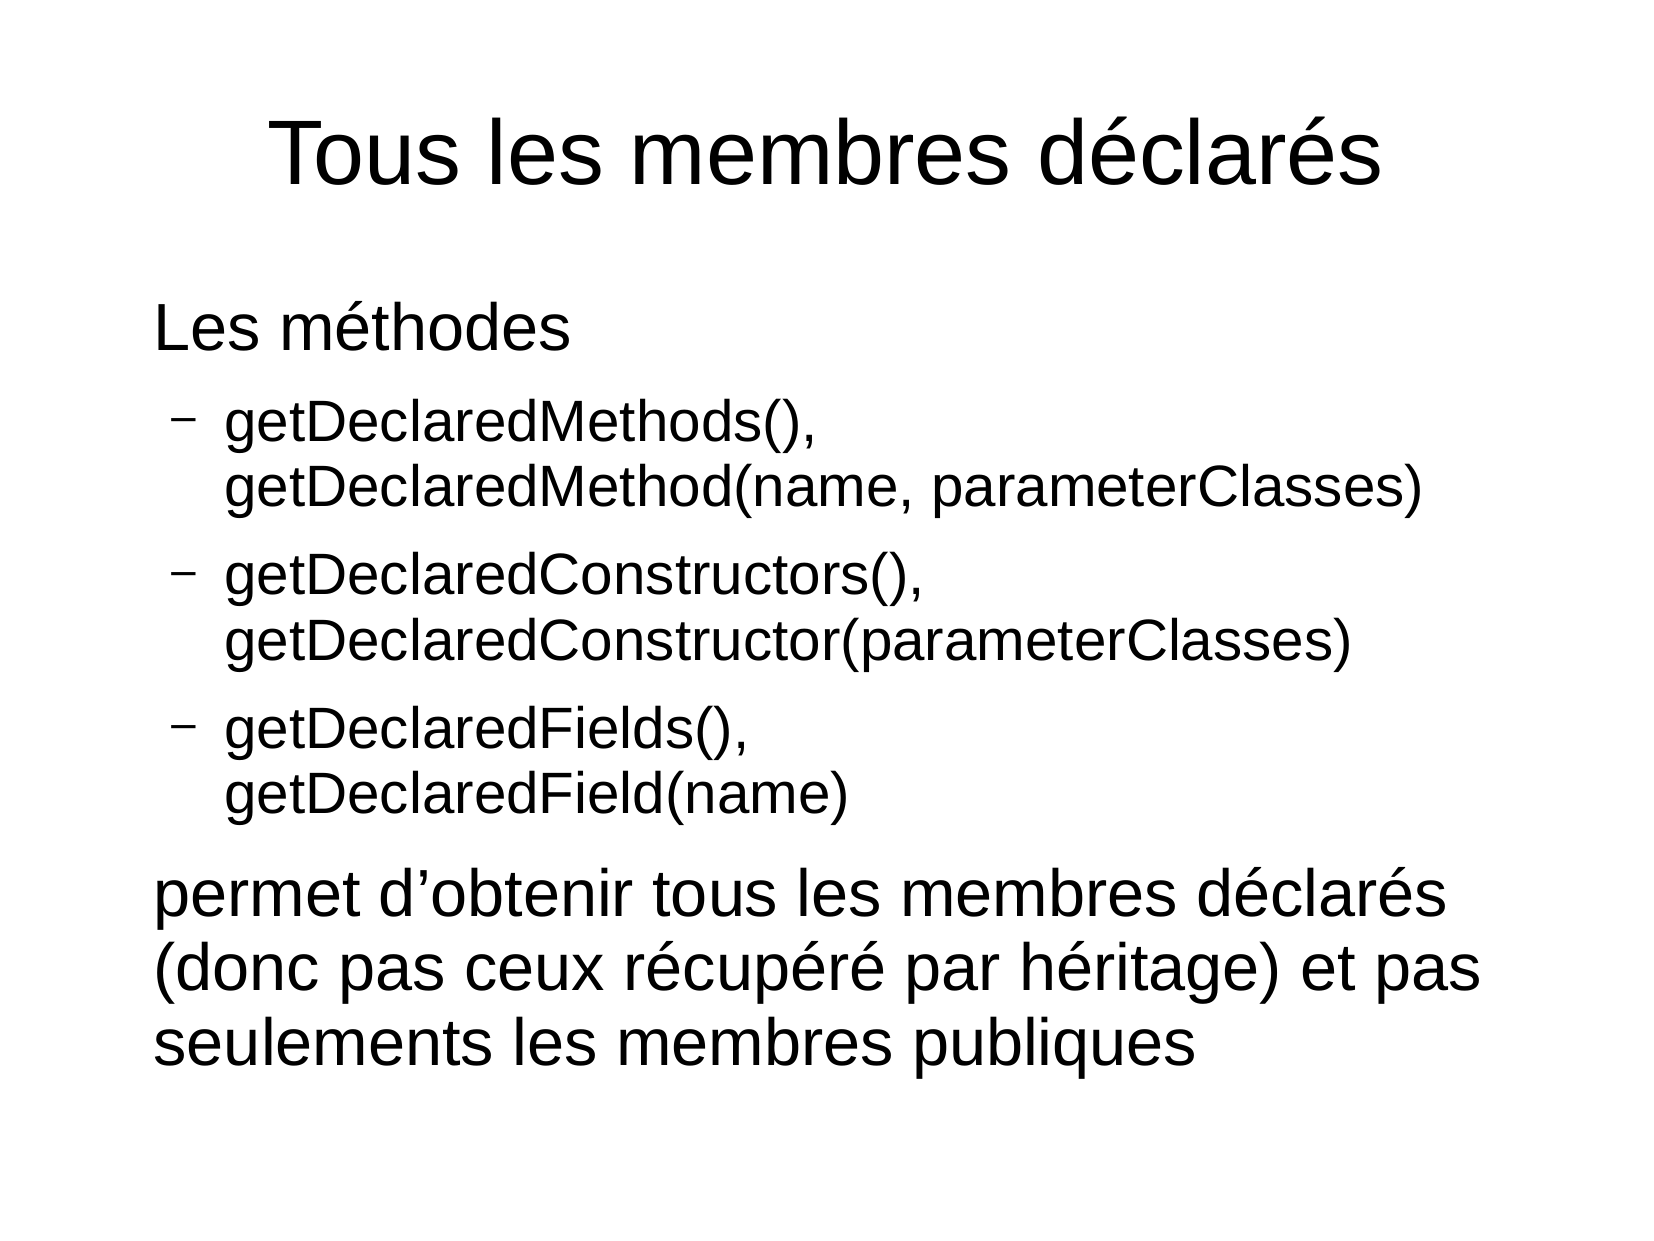

# Tous les membres déclarés
Les méthodes
getDeclaredMethods(),
getDeclaredMethod(name, parameterClasses)
getDeclaredConstructors(),
getDeclaredConstructor(parameterClasses)
getDeclaredFields(),
getDeclaredField(name)
permet d’obtenir tous les membres déclarés (donc pas ceux récupéré par héritage) et pas seulements les membres publiques